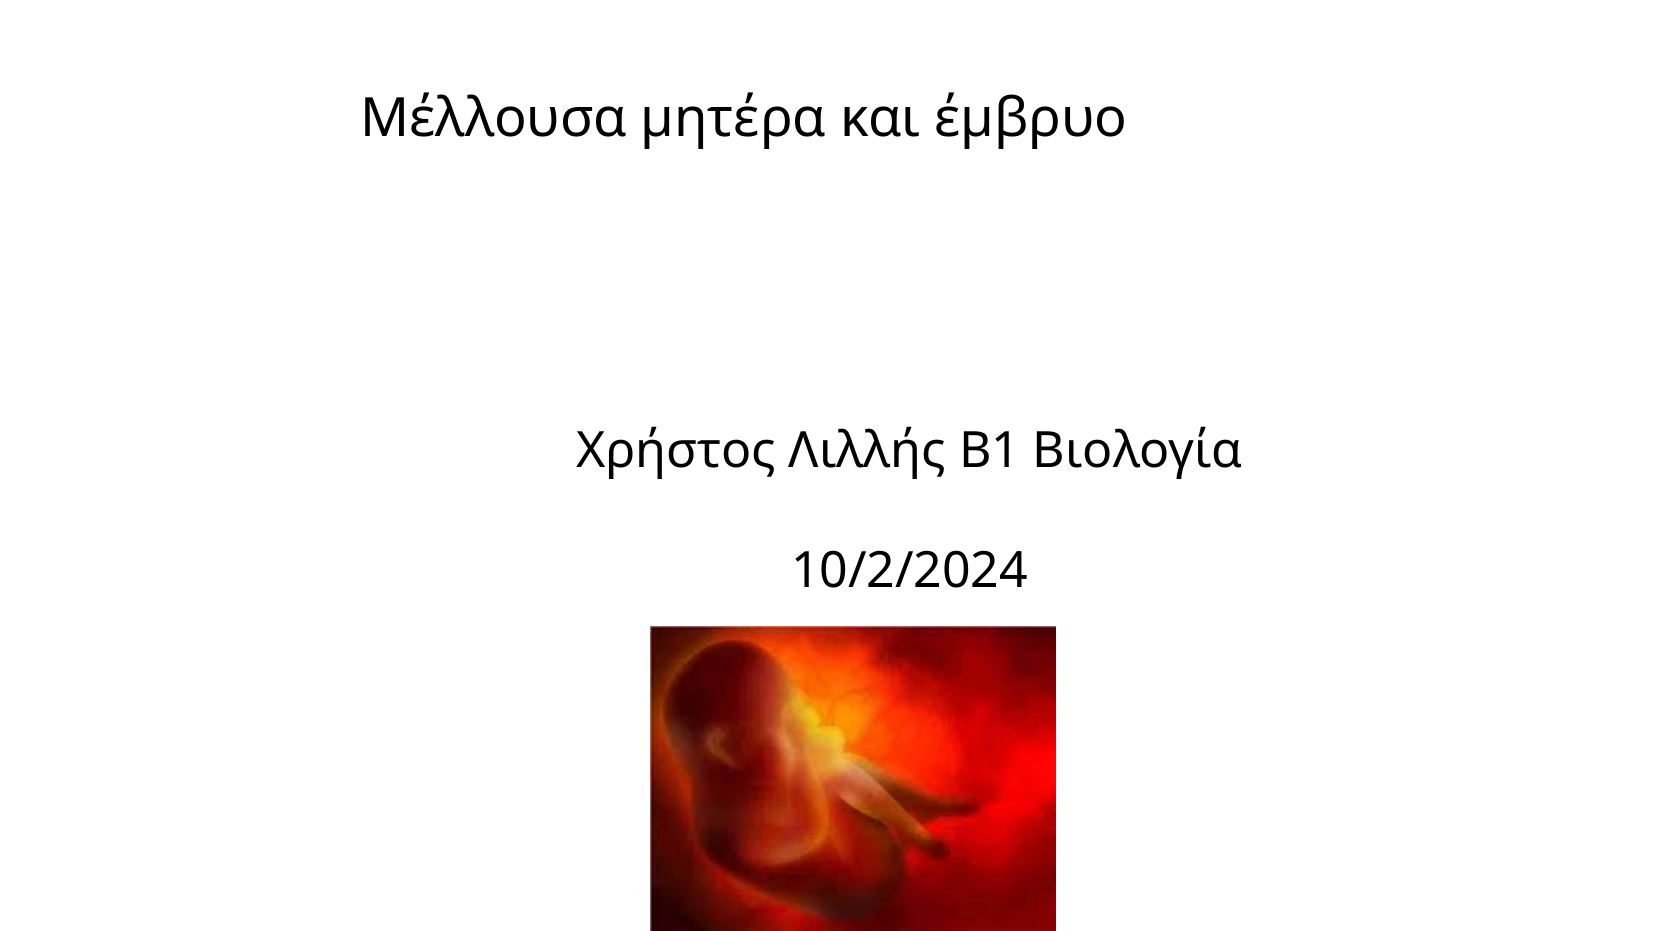

# Μέλλουσα μητέρα και έμβρυο
Χρήστος Λιλλής Β1 Βιολογία
10/2/2024